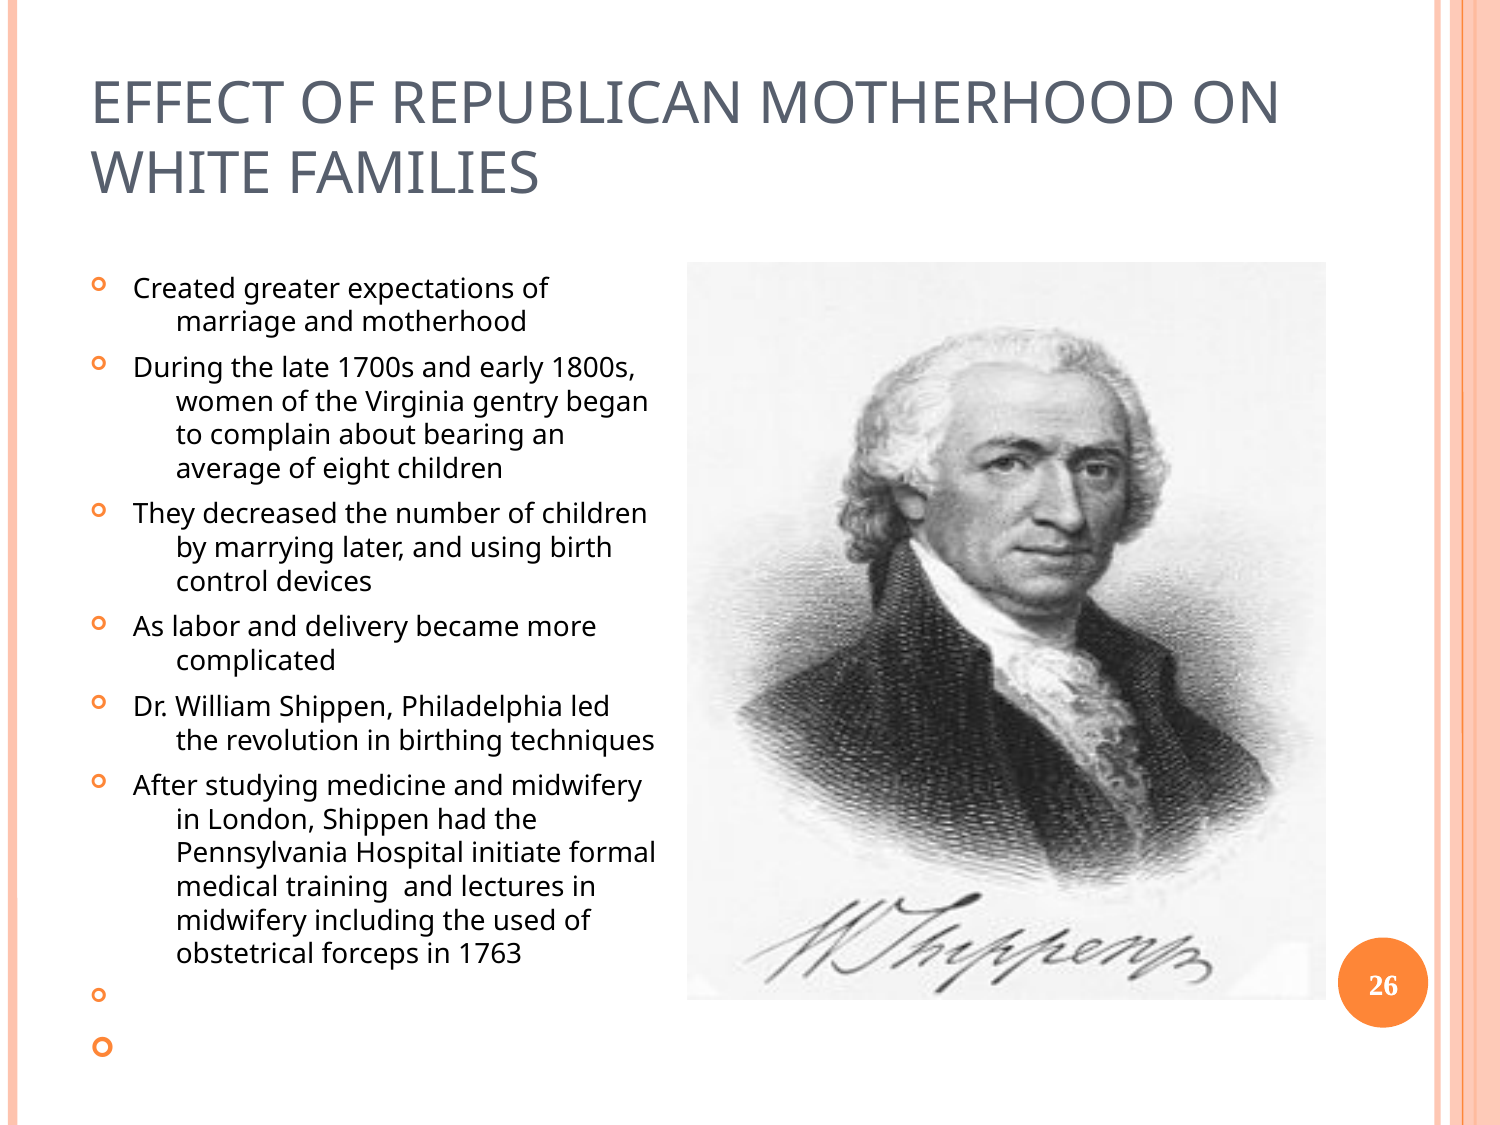

# Effect of Republican Motherhood on White Families
Created greater expectations of marriage and motherhood
During the late 1700s and early 1800s, women of the Virginia gentry began to complain about bearing an average of eight children
They decreased the number of children by marrying later, and using birth control devices
As labor and delivery became more complicated
Dr. William Shippen, Philadelphia led the revolution in birthing techniques
After studying medicine and midwifery in London, Shippen had the Pennsylvania Hospital initiate formal medical training and lectures in midwifery including the used of obstetrical forceps in 1763